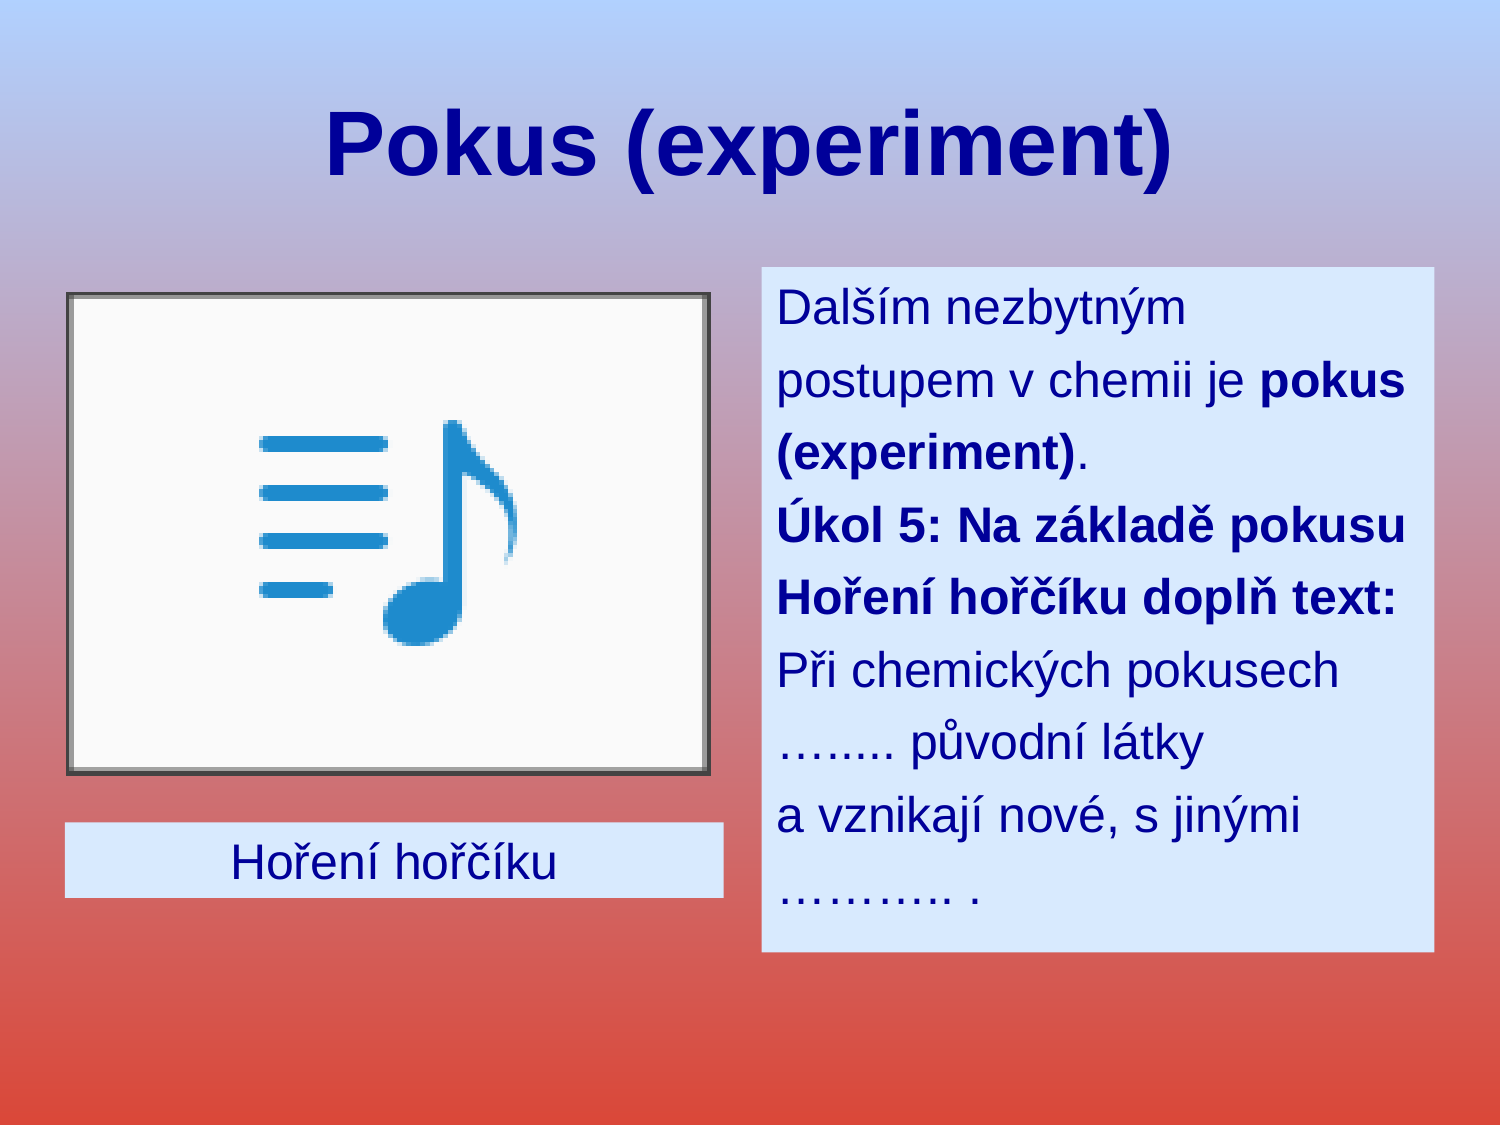

# Pokus (experiment)
Dalším nezbytným
postupem v chemii je pokus
(experiment).
Úkol 5: Na základě pokusu
Hoření hořčíku doplň text:
Při chemických pokusech
…..... původní látky
a vznikají nové, s jinými
……….. .
Hoření hořčíku